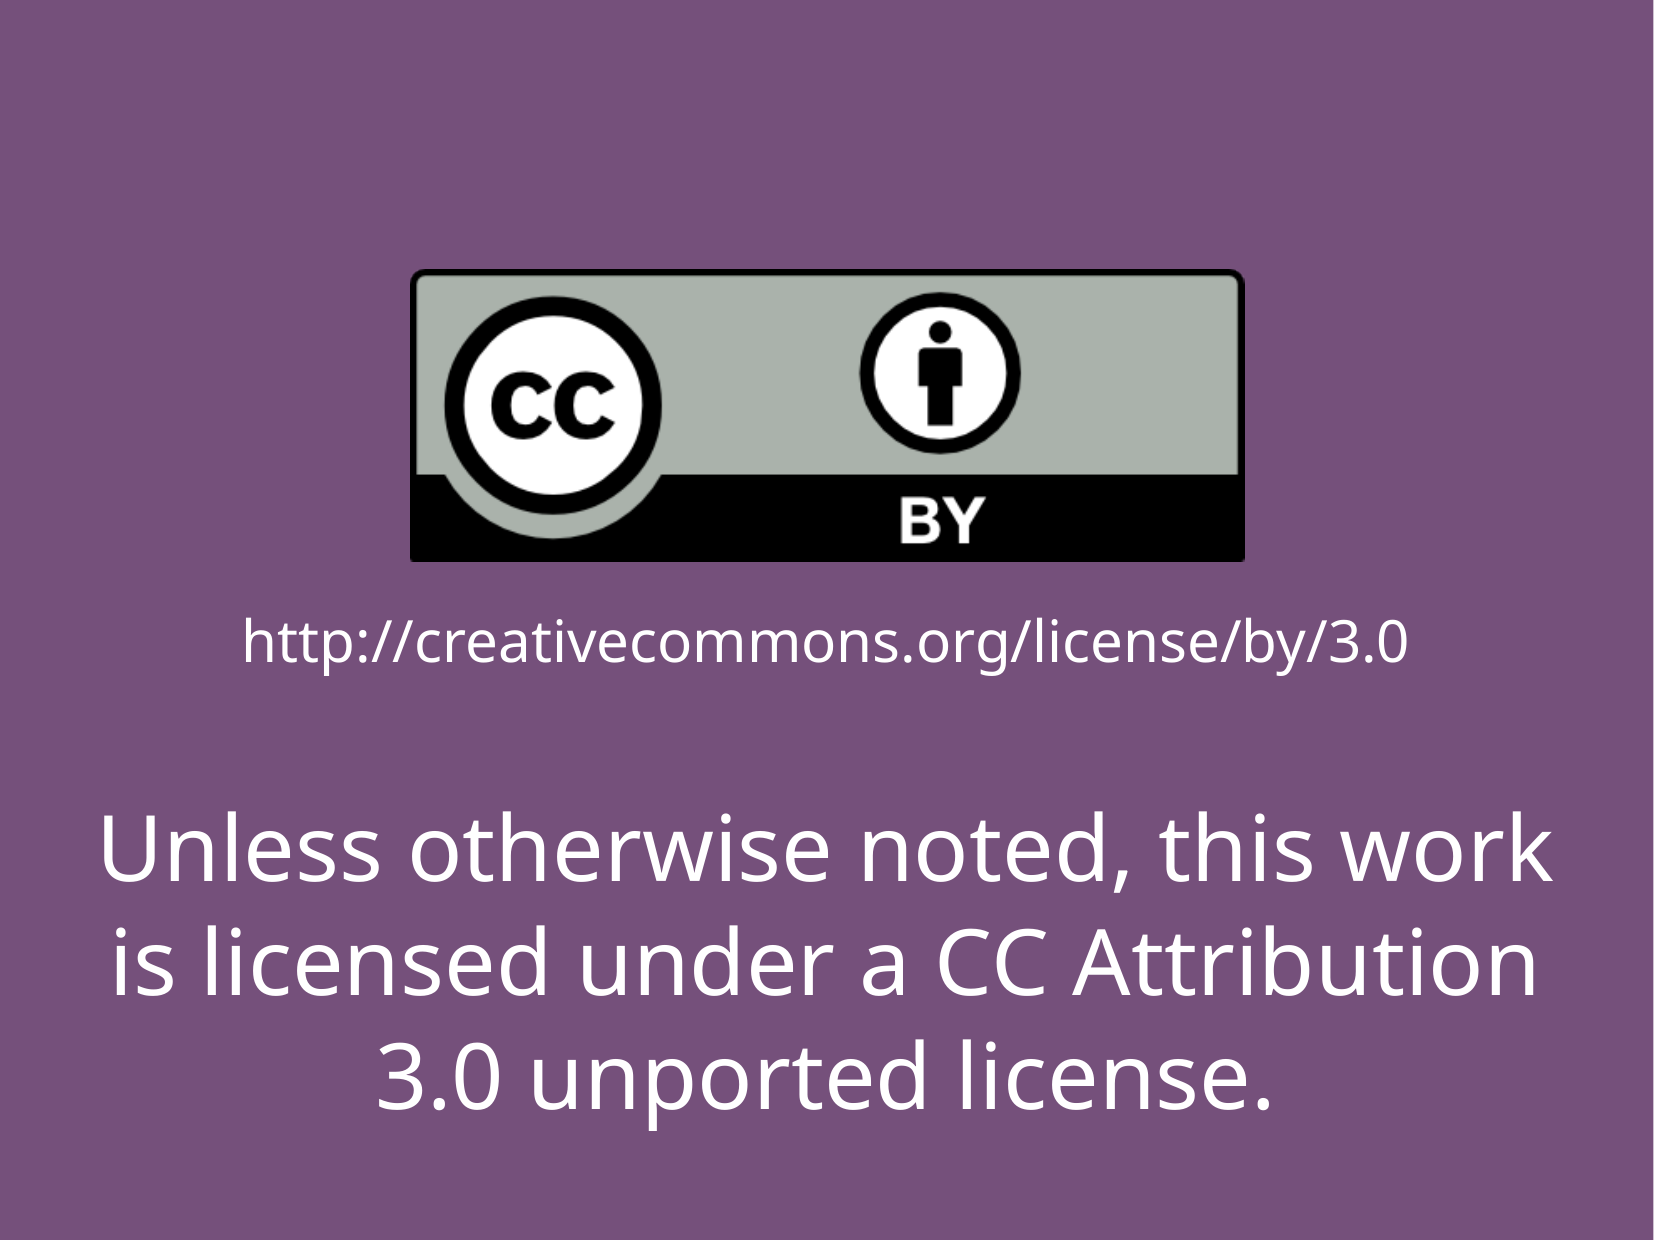

# http://creativecommons.org/license/by/3.0 Unless otherwise noted, this work is licensed under a CC Attribution 3.0 unported license.